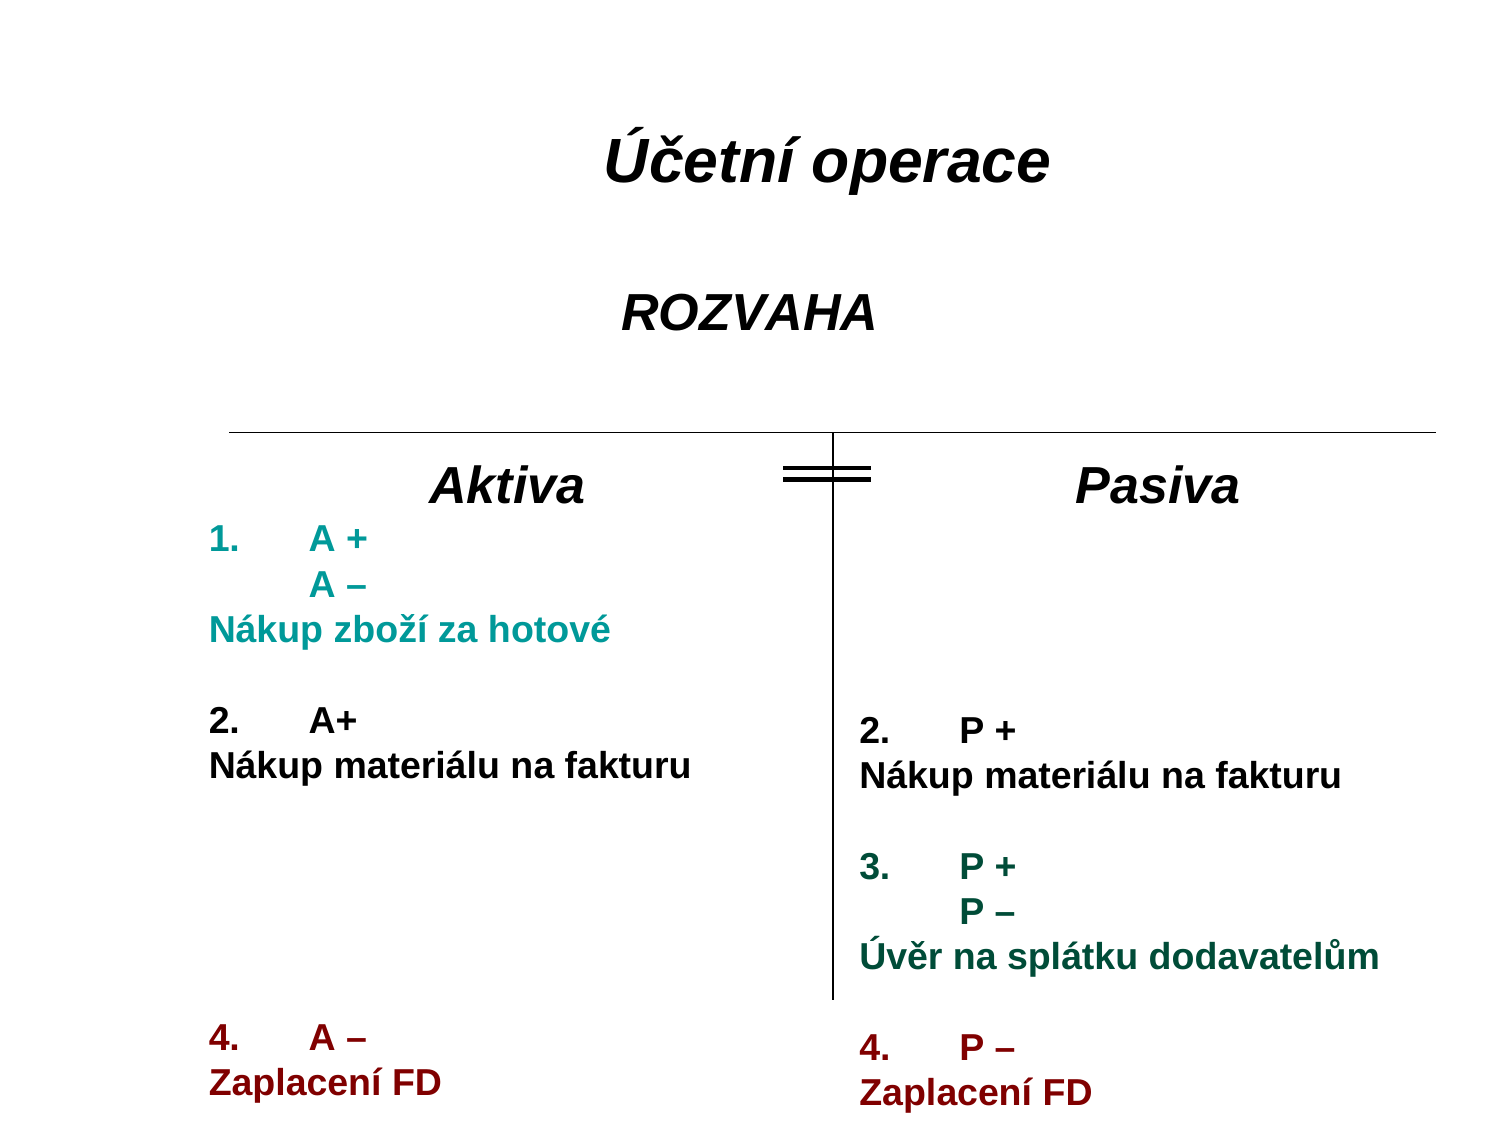

# Účetní operace
ROZVAHA
Aktiva
1. 	A +
	A –
Nákup zboží za hotové
2.	A+
Nákup materiálu na fakturu
4.	A –
Zaplacení FD
Pasiva
2.	P +
Nákup materiálu na fakturu
3.	P +
	P –
Úvěr na splátku dodavatelům
P –
Zaplacení FD